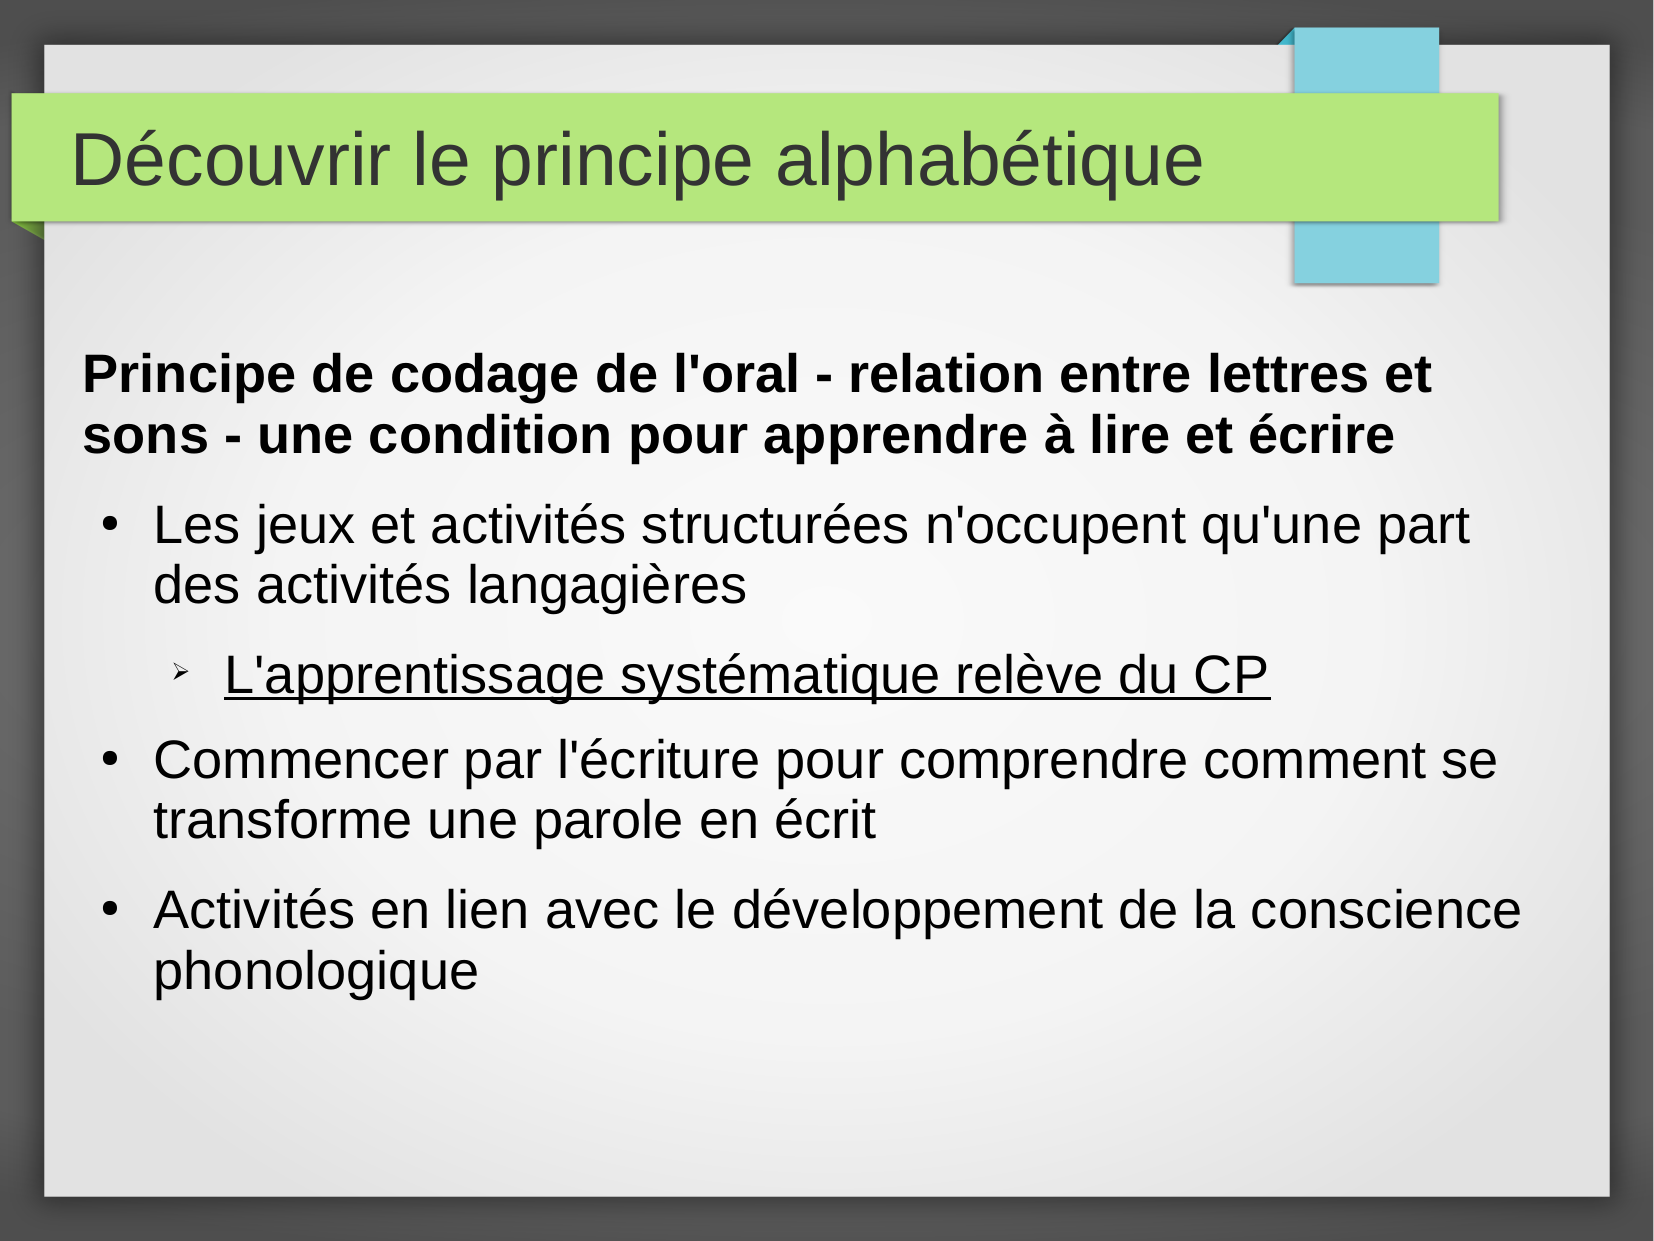

# Découvrir le principe alphabétique
Principe de codage de l'oral - relation entre lettres et sons - une condition pour apprendre à lire et écrire
Les jeux et activités structurées n'occupent qu'une part des activités langagières
L'apprentissage systématique relève du CP
Commencer par l'écriture pour comprendre comment se transforme une parole en écrit
Activités en lien avec le développement de la conscience phonologique